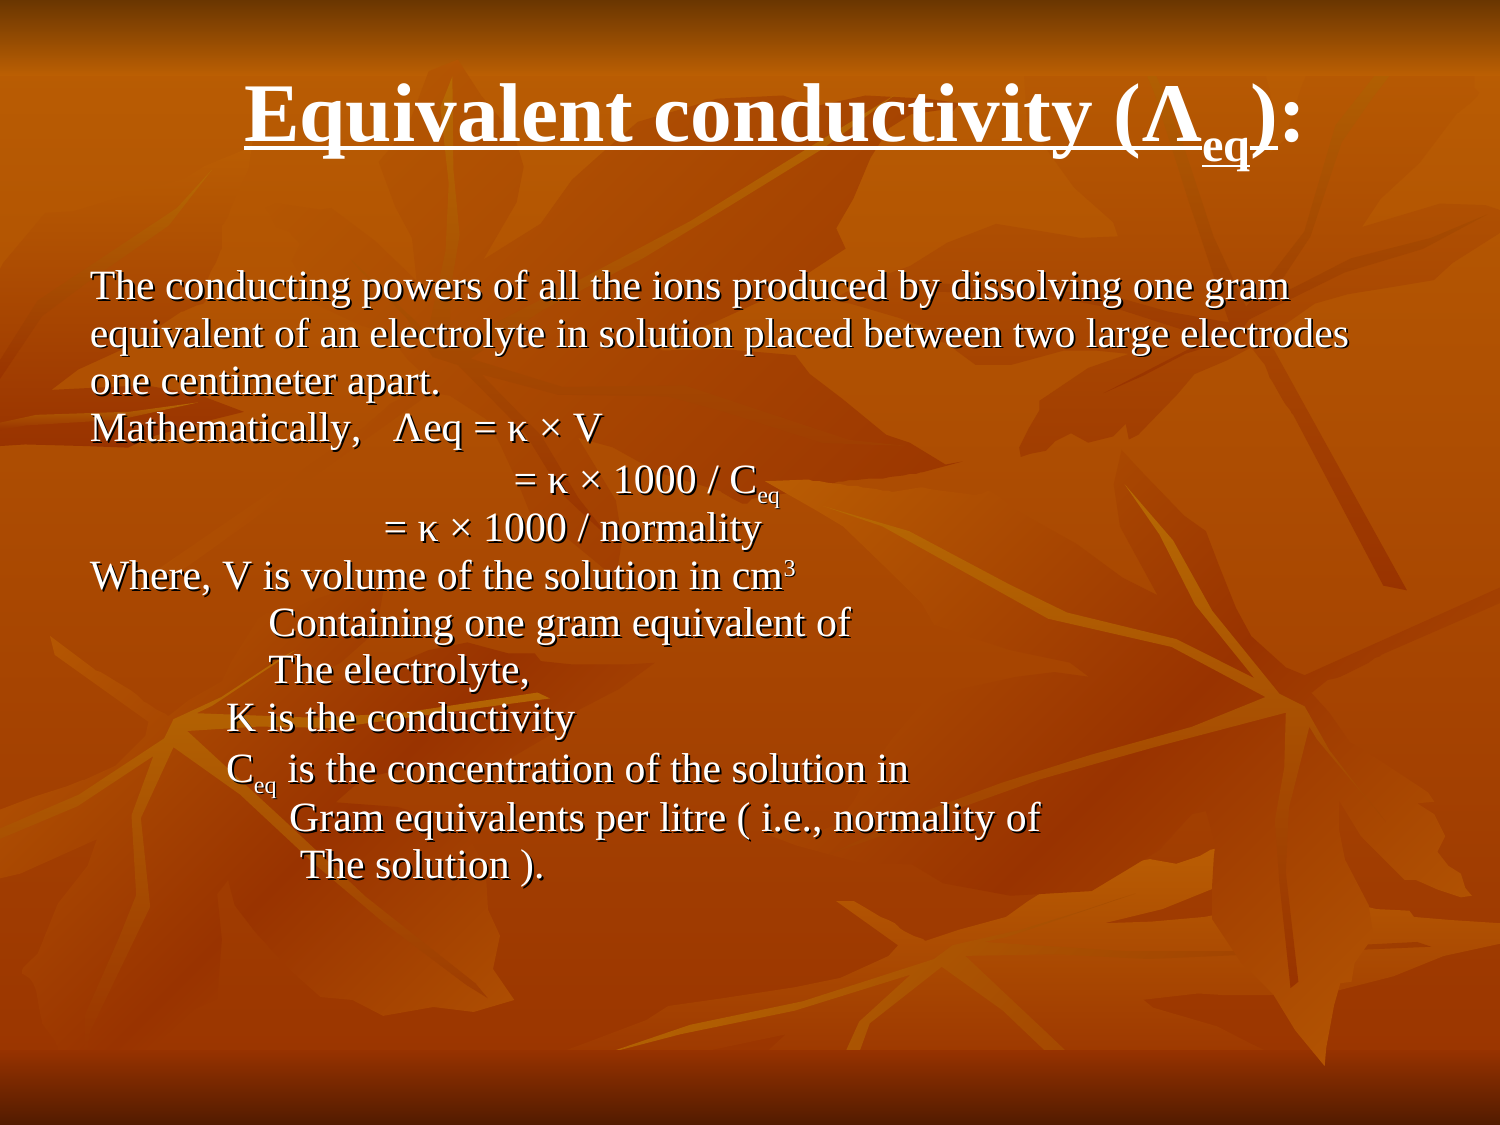

Equivalent conductivity (Λeq):
# The conducting powers of all the ions produced by dissolving one gram
equivalent of an electrolyte in solution placed between two large electrodes
one centimeter apart.
Mathematically, Λeq = κ × V
 = κ × 1000 / Ceq
 = κ × 1000 / normality
Where, V is volume of the solution in cm3
 Containing one gram equivalent of
 The electrolyte,
 Κ is the conductivity
 Ceq is the concentration of the solution in
 Gram equivalents per litre ( i.e., normality of
 The solution ).